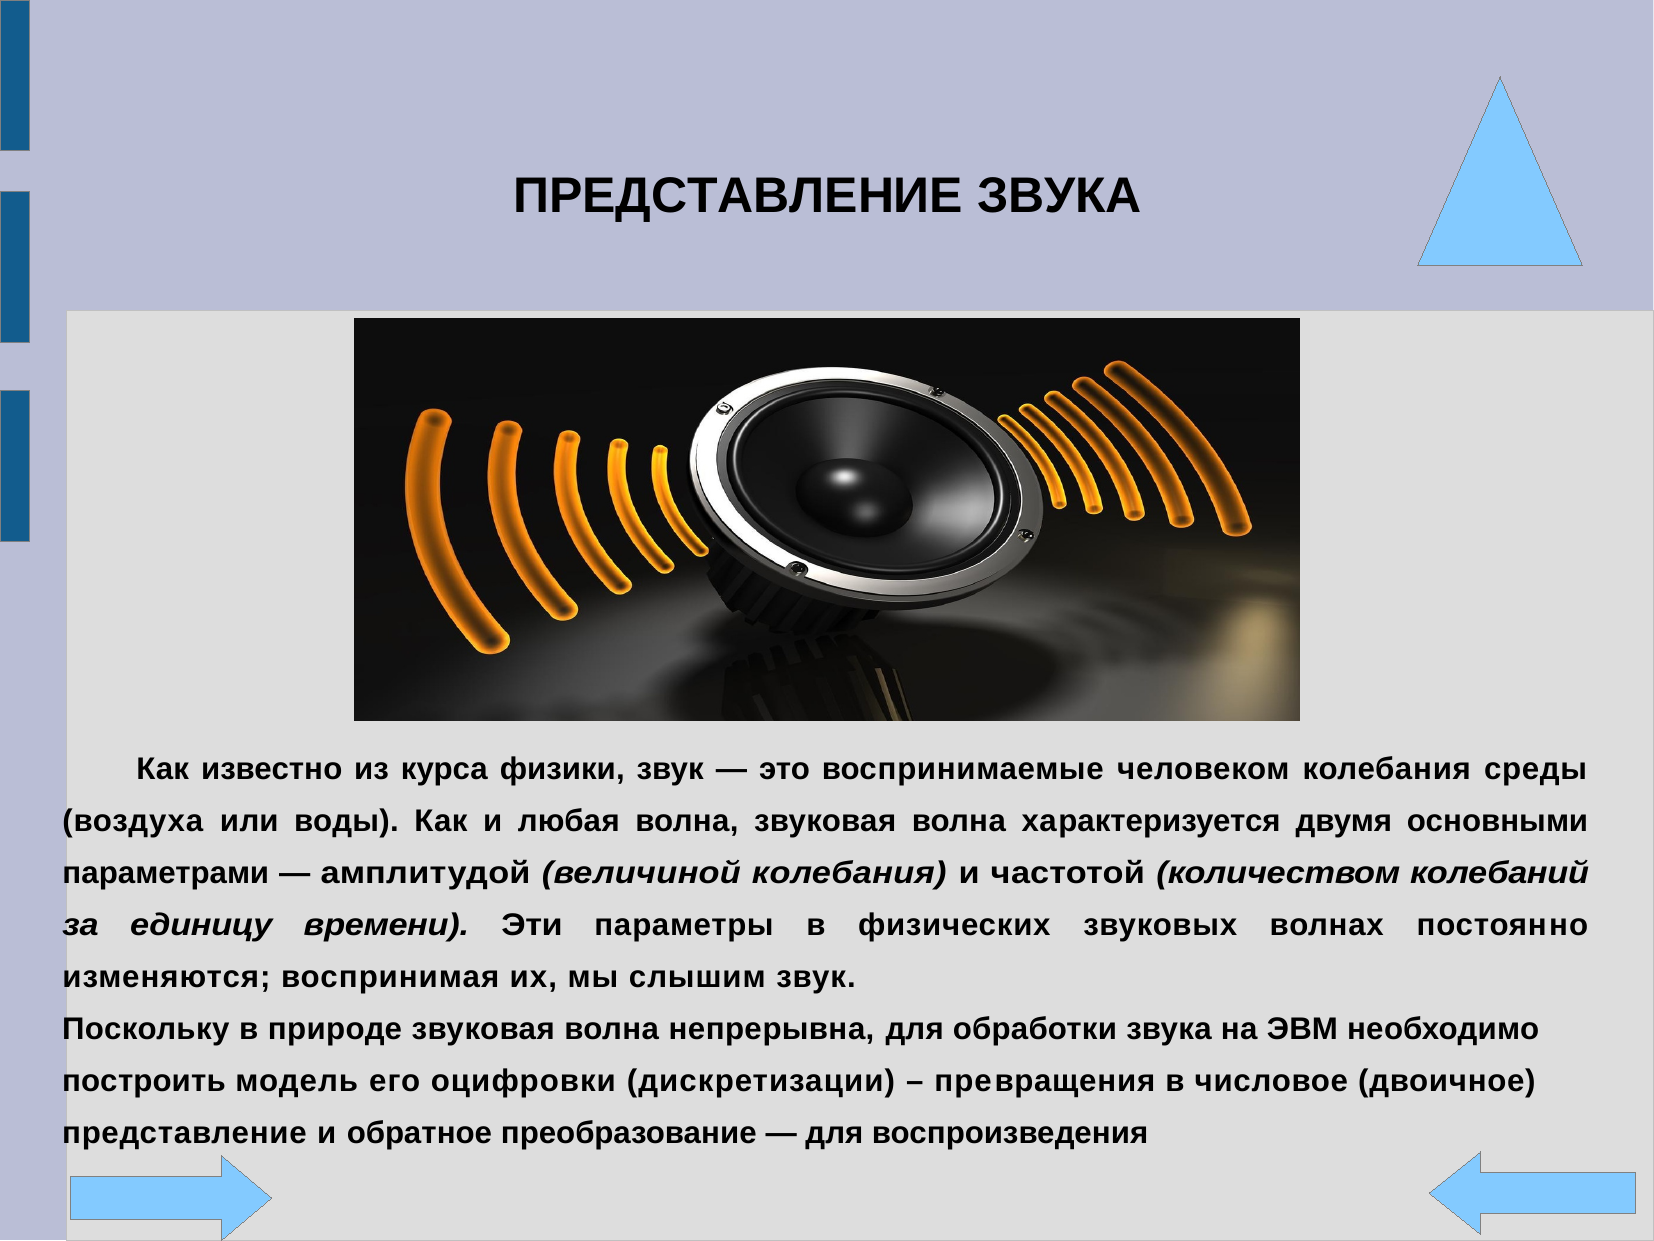

# ПРЕДСТАВЛЕНИЕ ЗВУКА
Как известно из курса физики, звук — это воспринимаемые человеком колебания среды (воздуха или воды). Как и любая волна, звуковая волна характеризуется двумя основными параметрами — амплитудой (величиной колебания) и частотой (количеством колебаний за единицу времени). Эти параметры в физических звуковых волнах постоянно изменяются; воспринимая их, мы слышим звук.
Поскольку в природе звуковая волна непрерывна, для обработки звука на ЭВМ необходимо построить модель его оцифровки (дискретизации) – превращения в числовое (двоичное) представление и обратное преобразование — для воспроизведения